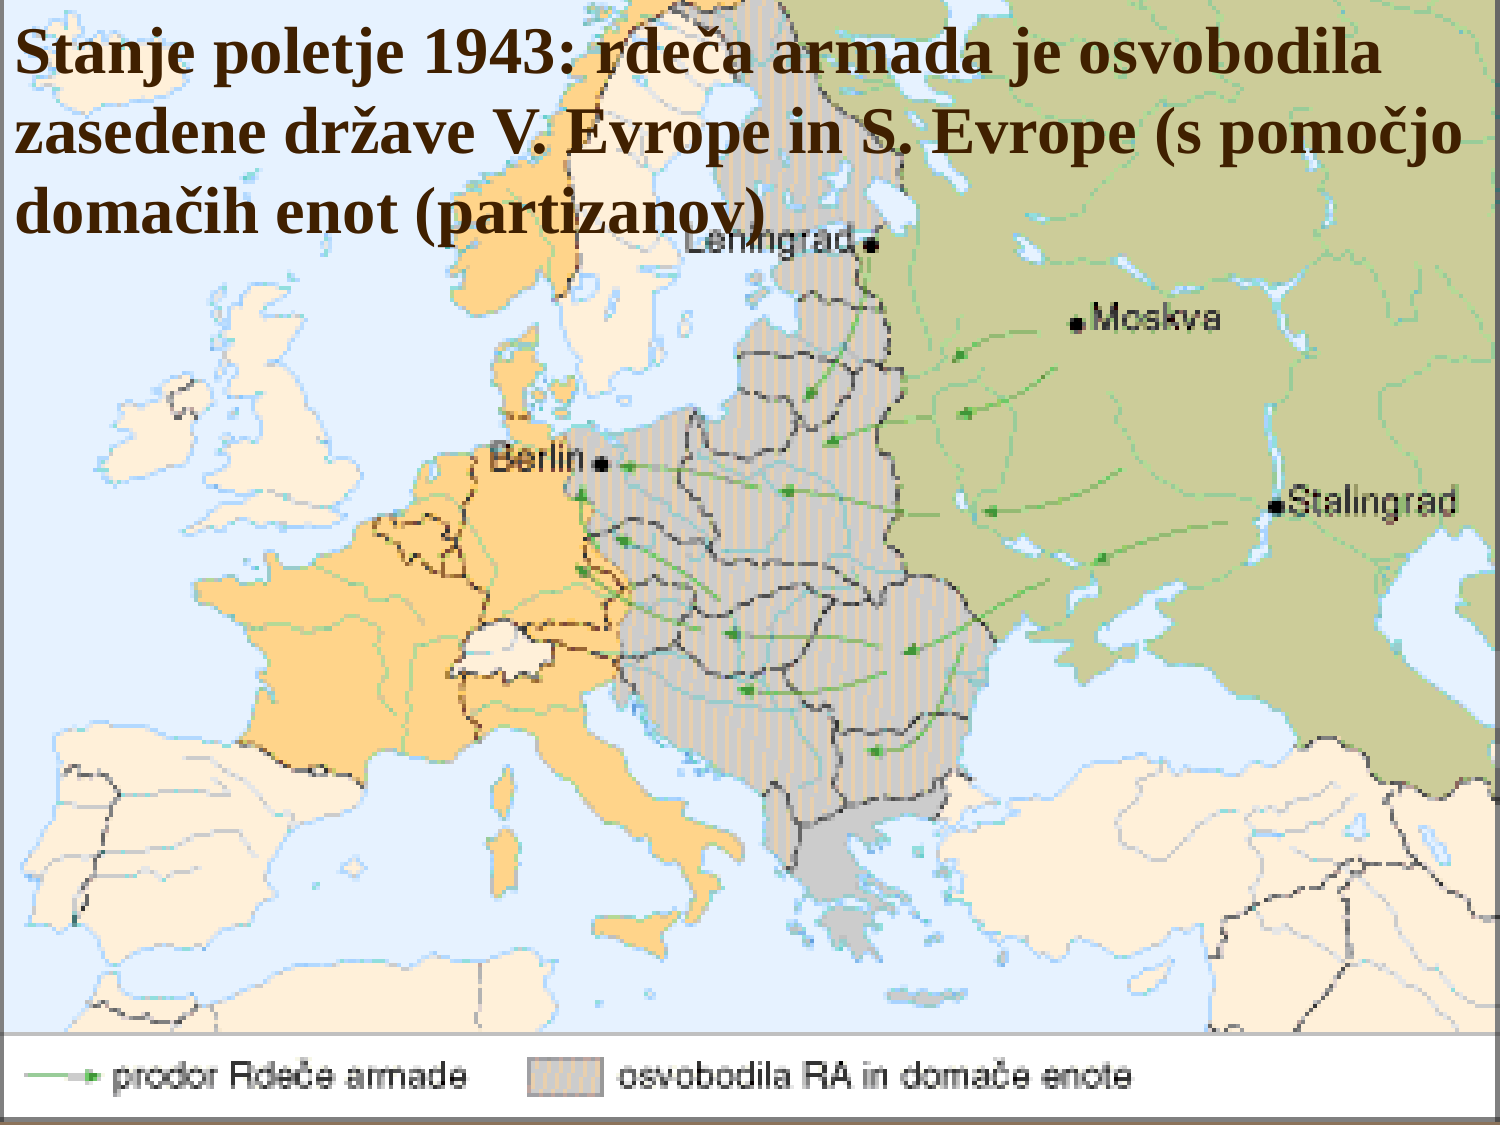

Stanje poletje 1943: rdeča armada je osvobodila zasedene države V. Evrope in S. Evrope (s pomočjo domačih enot (partizanov)